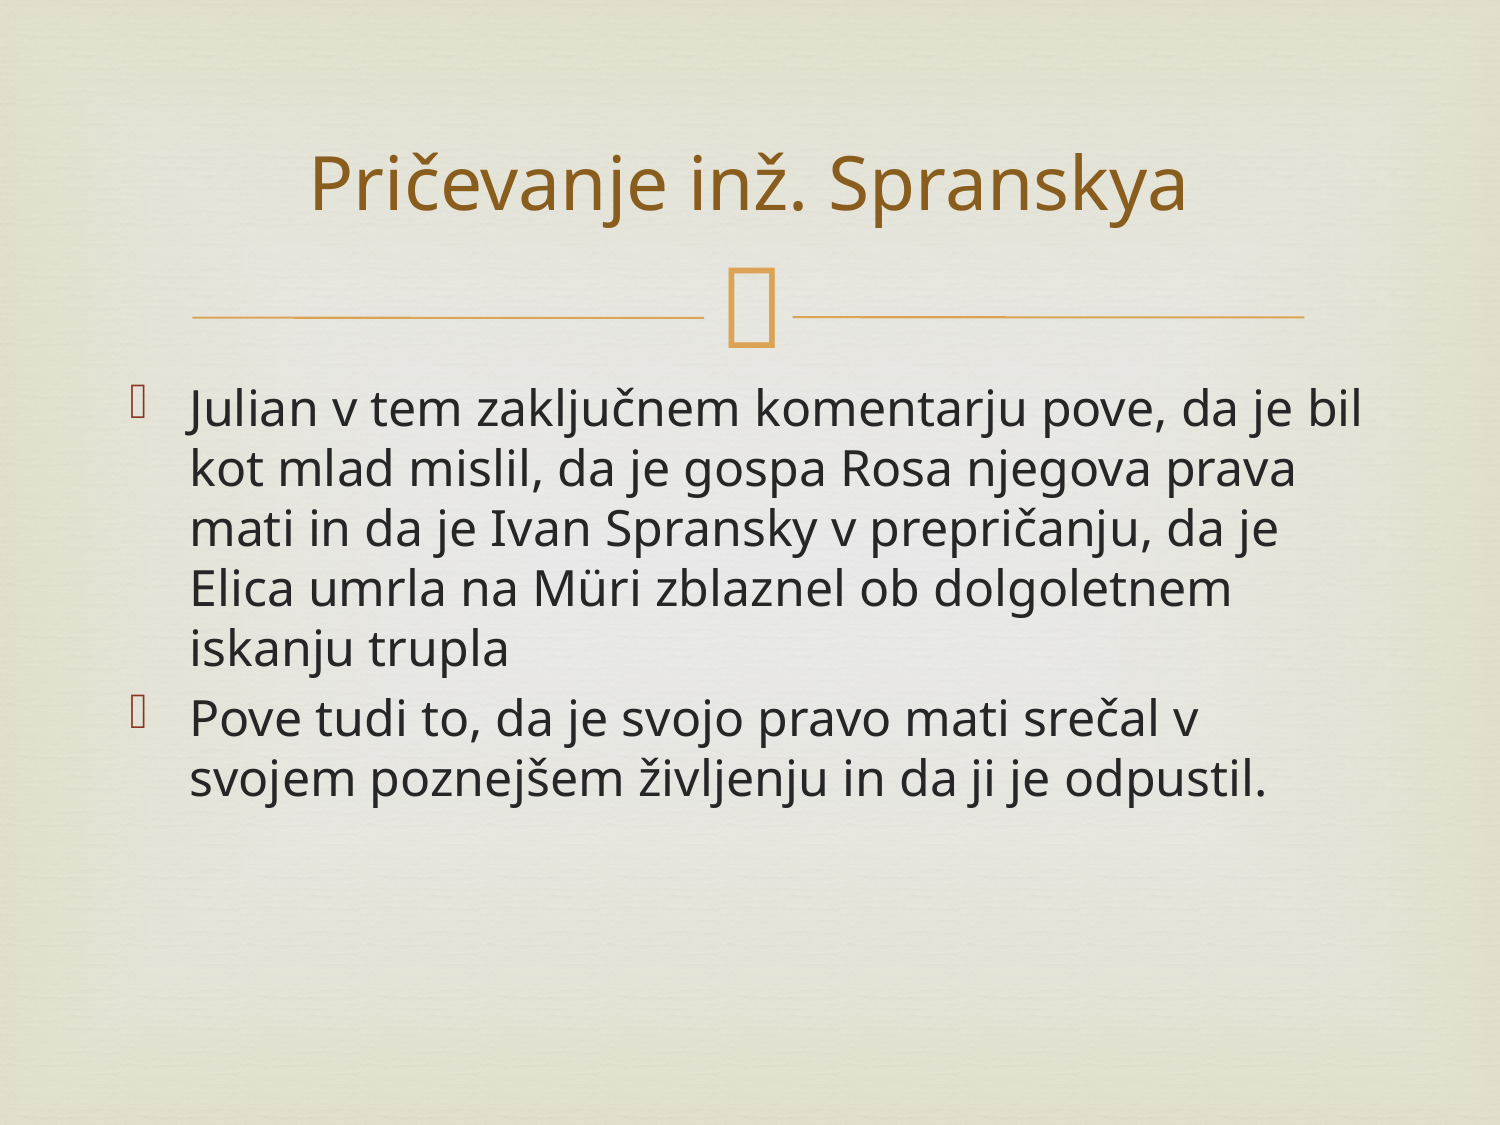

Pričevanje inž. Spranskya
# Julian v tem zaključnem komentarju pove, da je bil kot mlad mislil, da je gospa Rosa njegova prava mati in da je Ivan Spransky v prepričanju, da je Elica umrla na Müri zblaznel ob dolgoletnem iskanju trupla
Pove tudi to, da je svojo pravo mati srečal v svojem poznejšem življenju in da ji je odpustil.